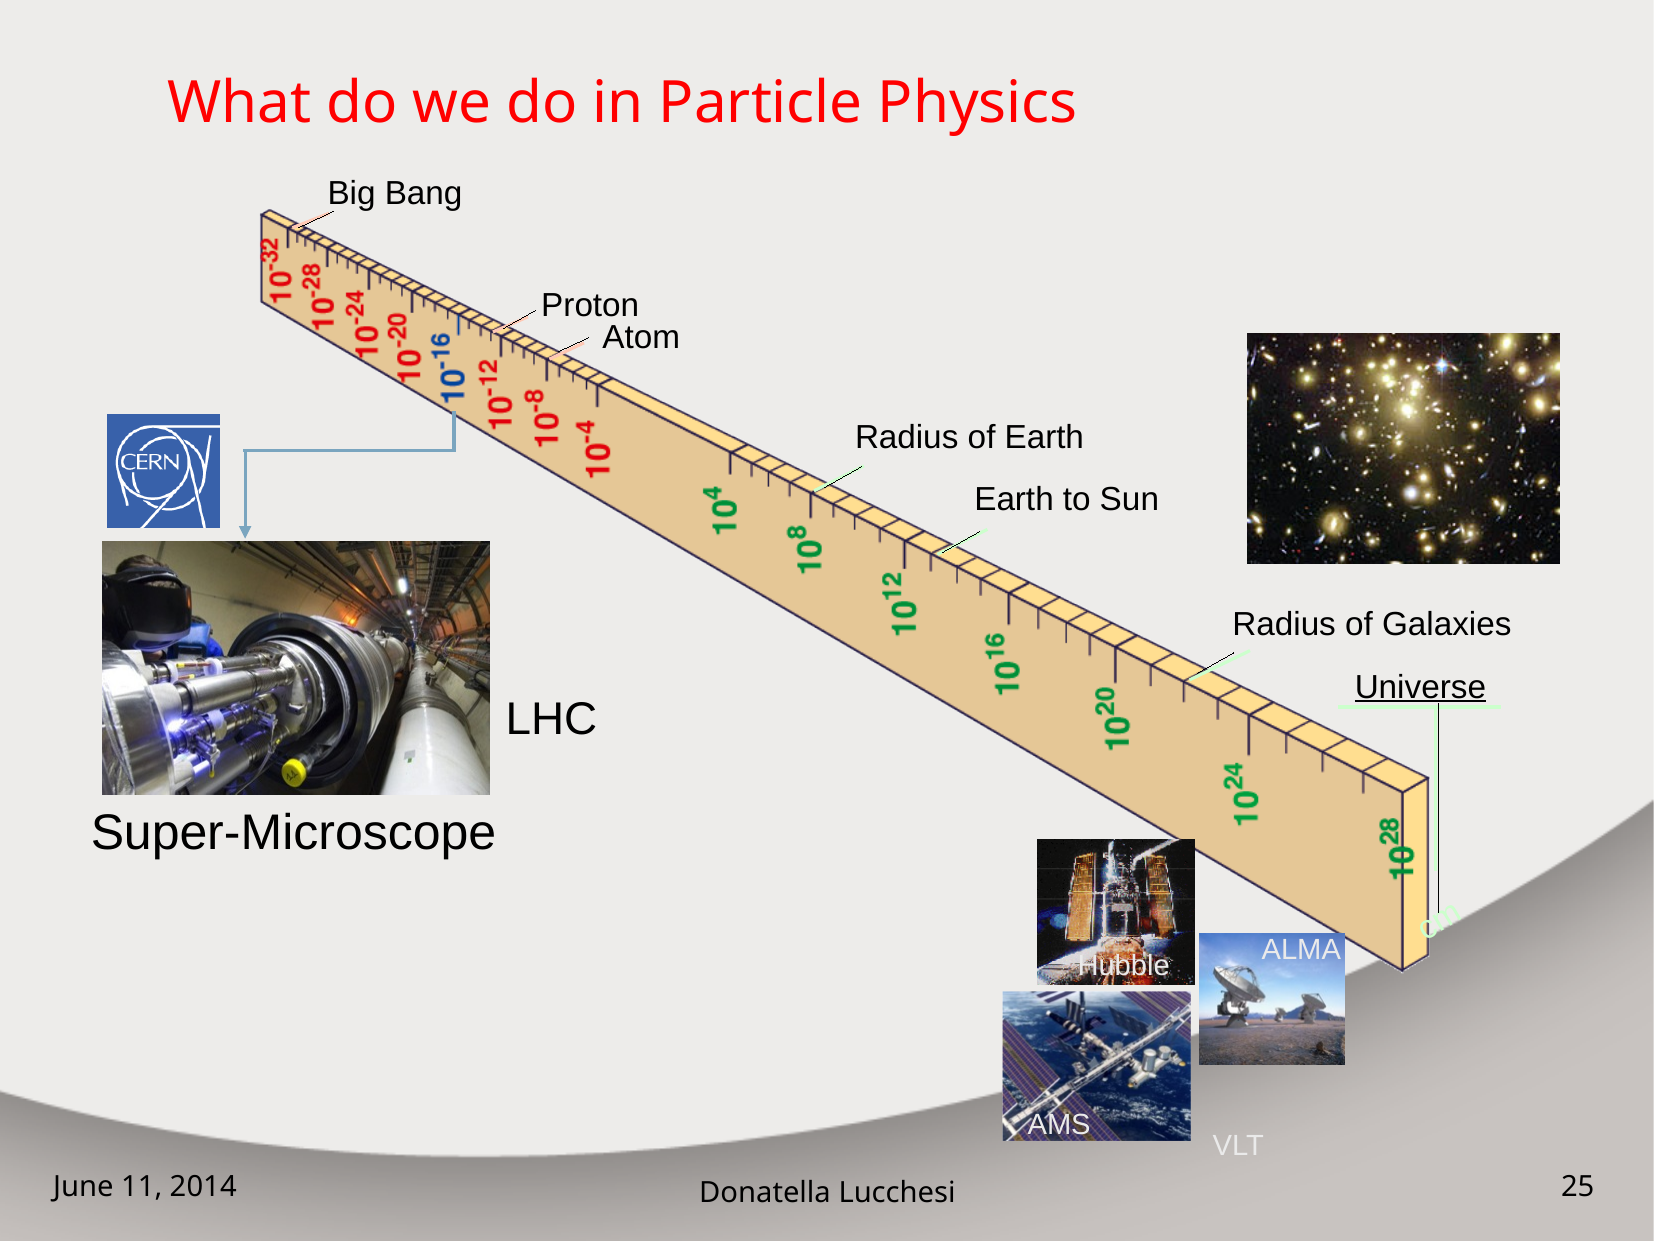

What do we do in Particle Physics
Big Bang
Proton
Atom
Radius of Earth
Earth to Sun
Radius of Galaxies
Universe
cm
LHC
Super-Microscope
Hubble
ALMA
VLT
AMS
June 11, 2014
25
Donatella Lucchesi